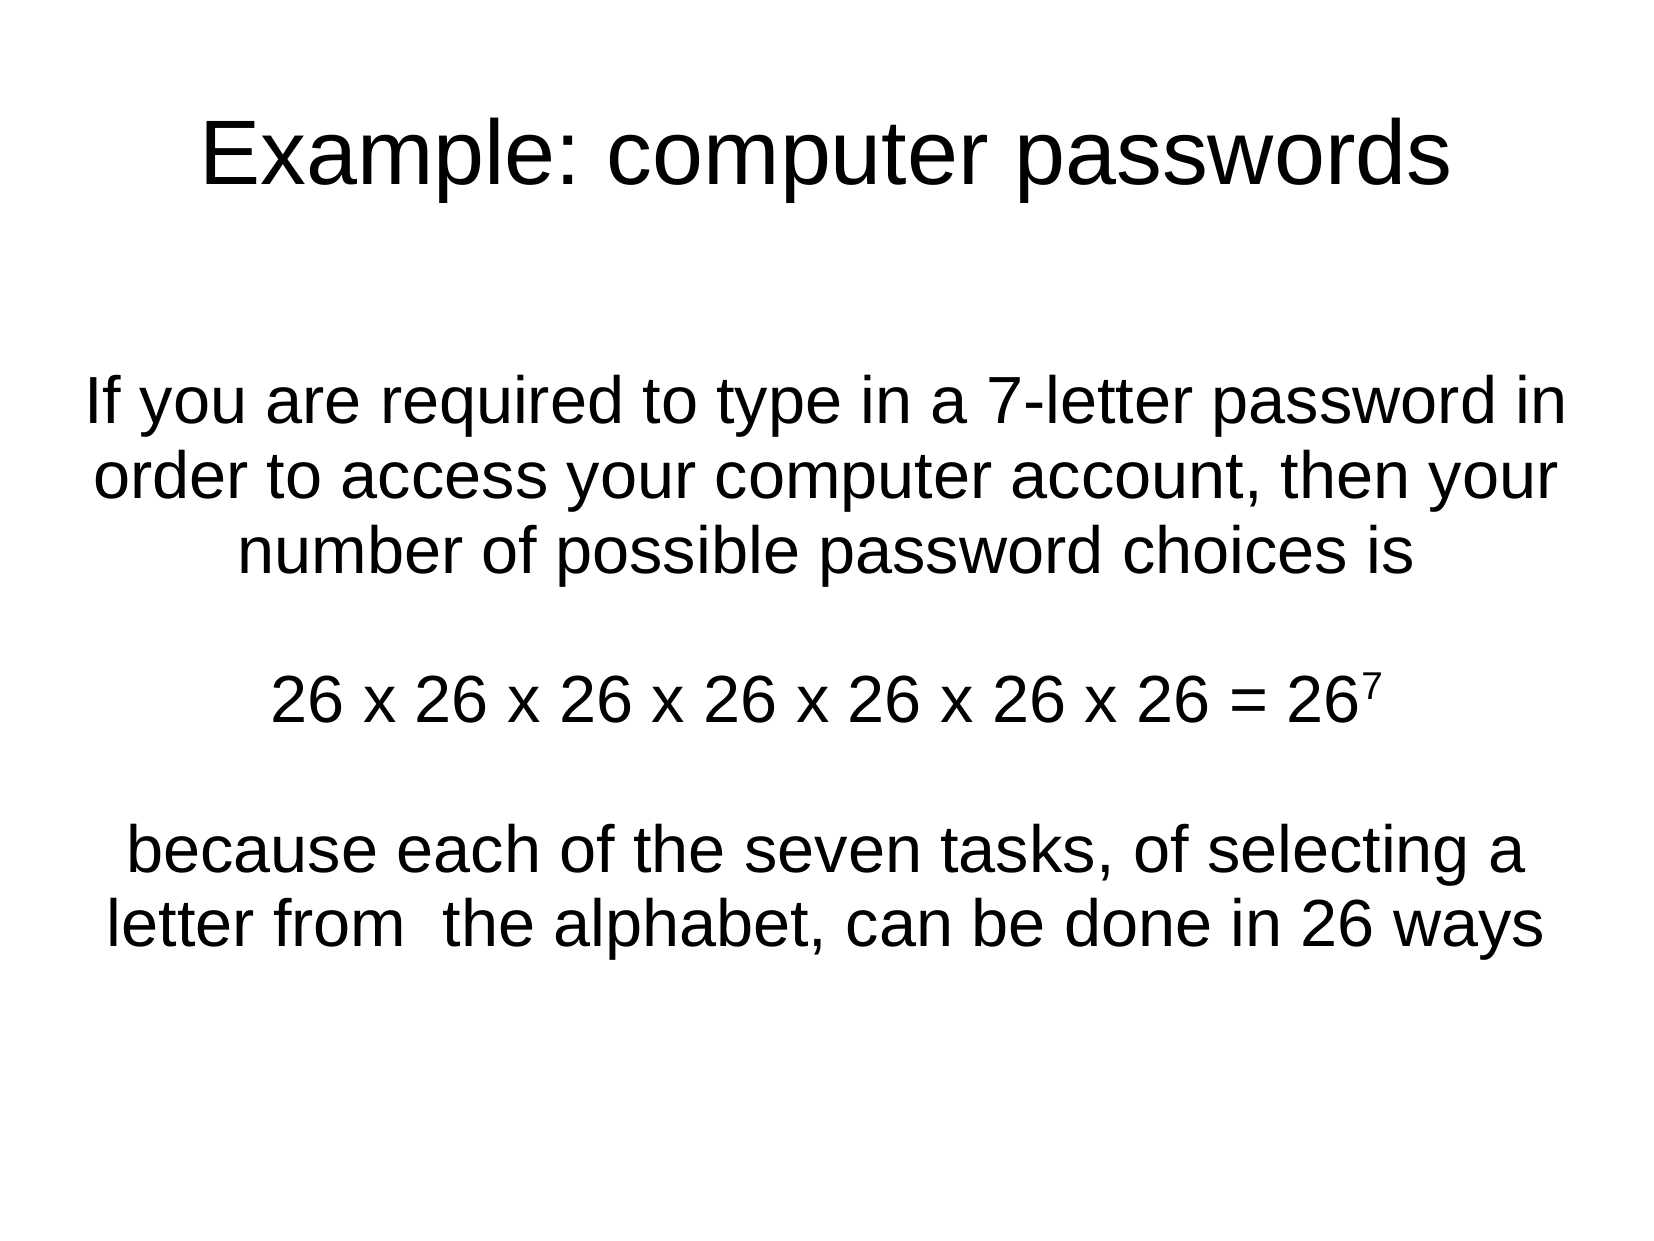

# Example: computer passwords
If you are required to type in a 7-letter password in order to access your computer account, then your number of possible password choices is
26 x 26 x 26 x 26 x 26 x 26 x 26 = 267
because each of the seven tasks, of selecting a letter from the alphabet, can be done in 26 ways